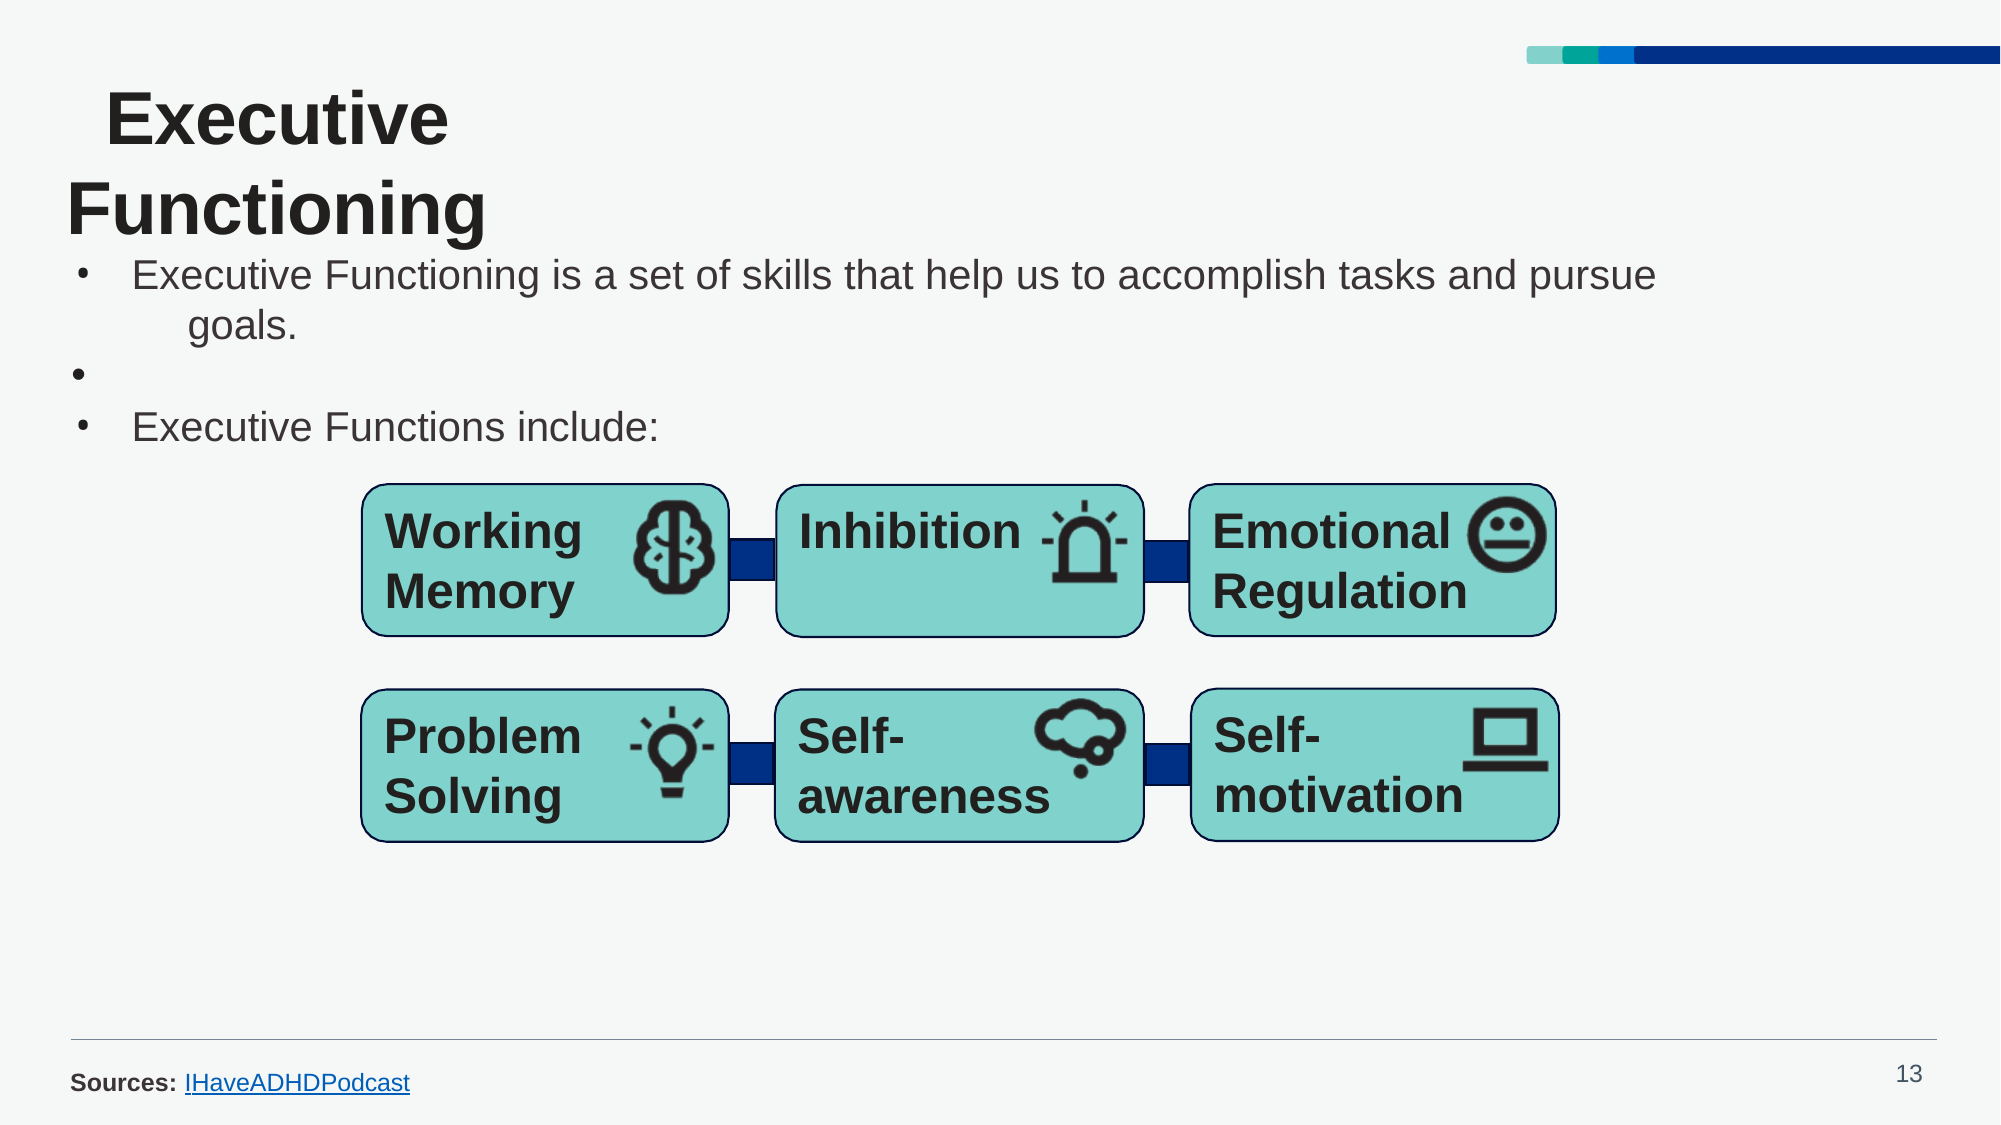

# Executive Functioning
Executive Functioning is a set of skills that help us to accomplish tasks and pursue goals.
Executive Functions include:
Working Memory
Emotional Regulation
Inhibition
Self- motivation
Problem Solving
Self- awareness
Sources: IHaveADHDPodcast